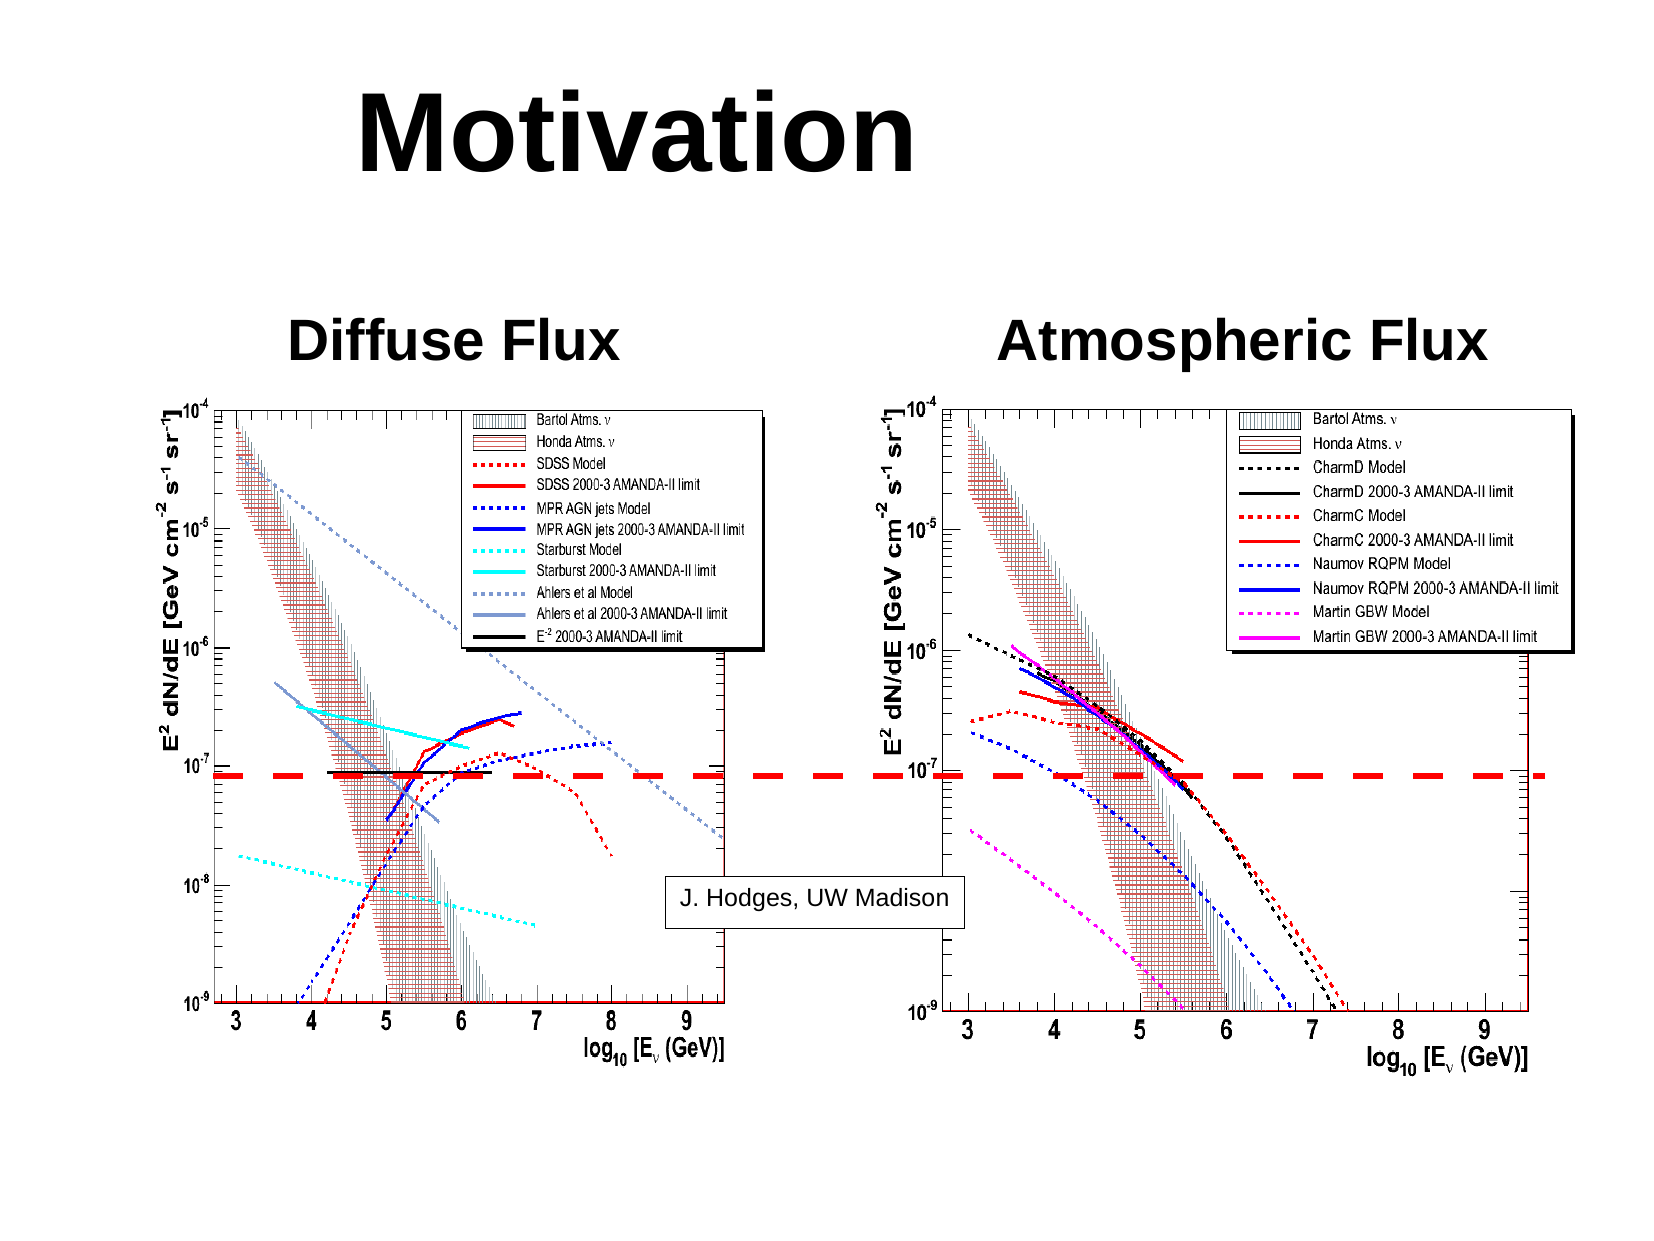

Motivation
Atmospheric Flux
Diffuse Flux
J. Hodges, UW Madison